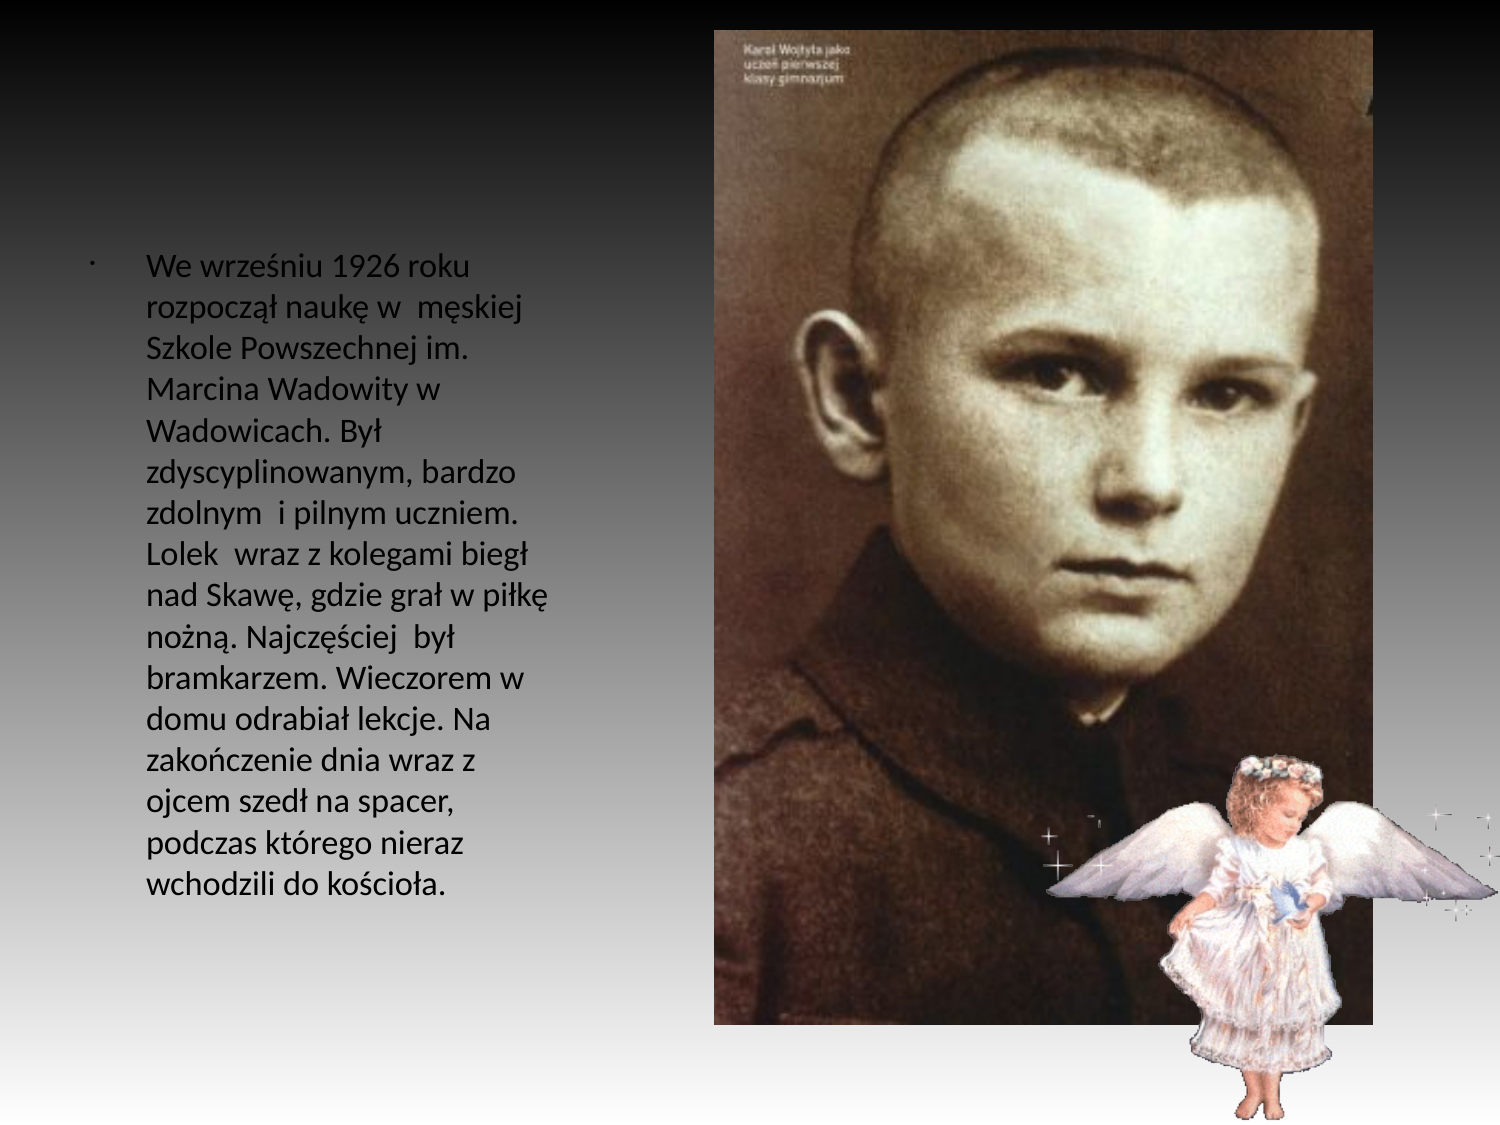

#
We wrześniu 1926 roku rozpoczął naukę w męskiej Szkole Powszechnej im. Marcina Wadowity w Wadowicach. Był zdyscyplinowanym, bardzo zdolnym i pilnym uczniem. Lolek wraz z kolegami biegł nad Skawę, gdzie grał w piłkę nożną. Najczęściej był bramkarzem. Wieczorem w domu odrabiał lekcje. Na zakończenie dnia wraz z ojcem szedł na spacer, podczas którego nieraz wchodzili do kościoła.